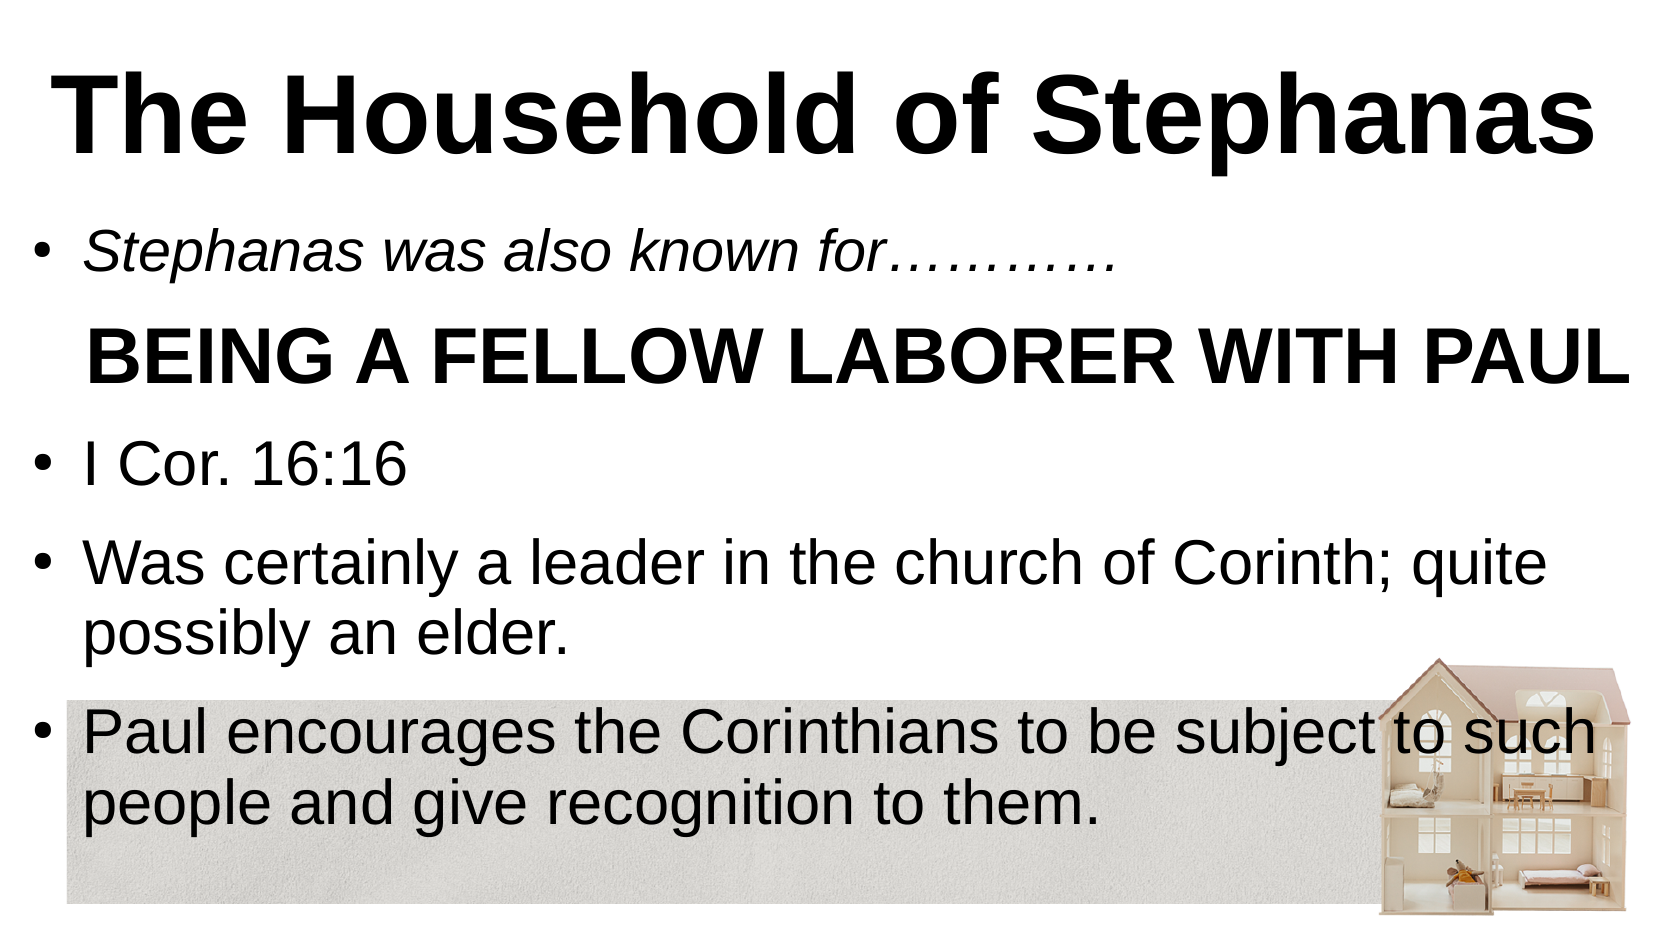

# The Household of Stephanas
Stephanas was also known for…………
BEING A FELLOW LABORER WITH PAUL
I Cor. 16:16
Was certainly a leader in the church of Corinth; quite possibly an elder.
Paul encourages the Corinthians to be subject to such people and give recognition to them.